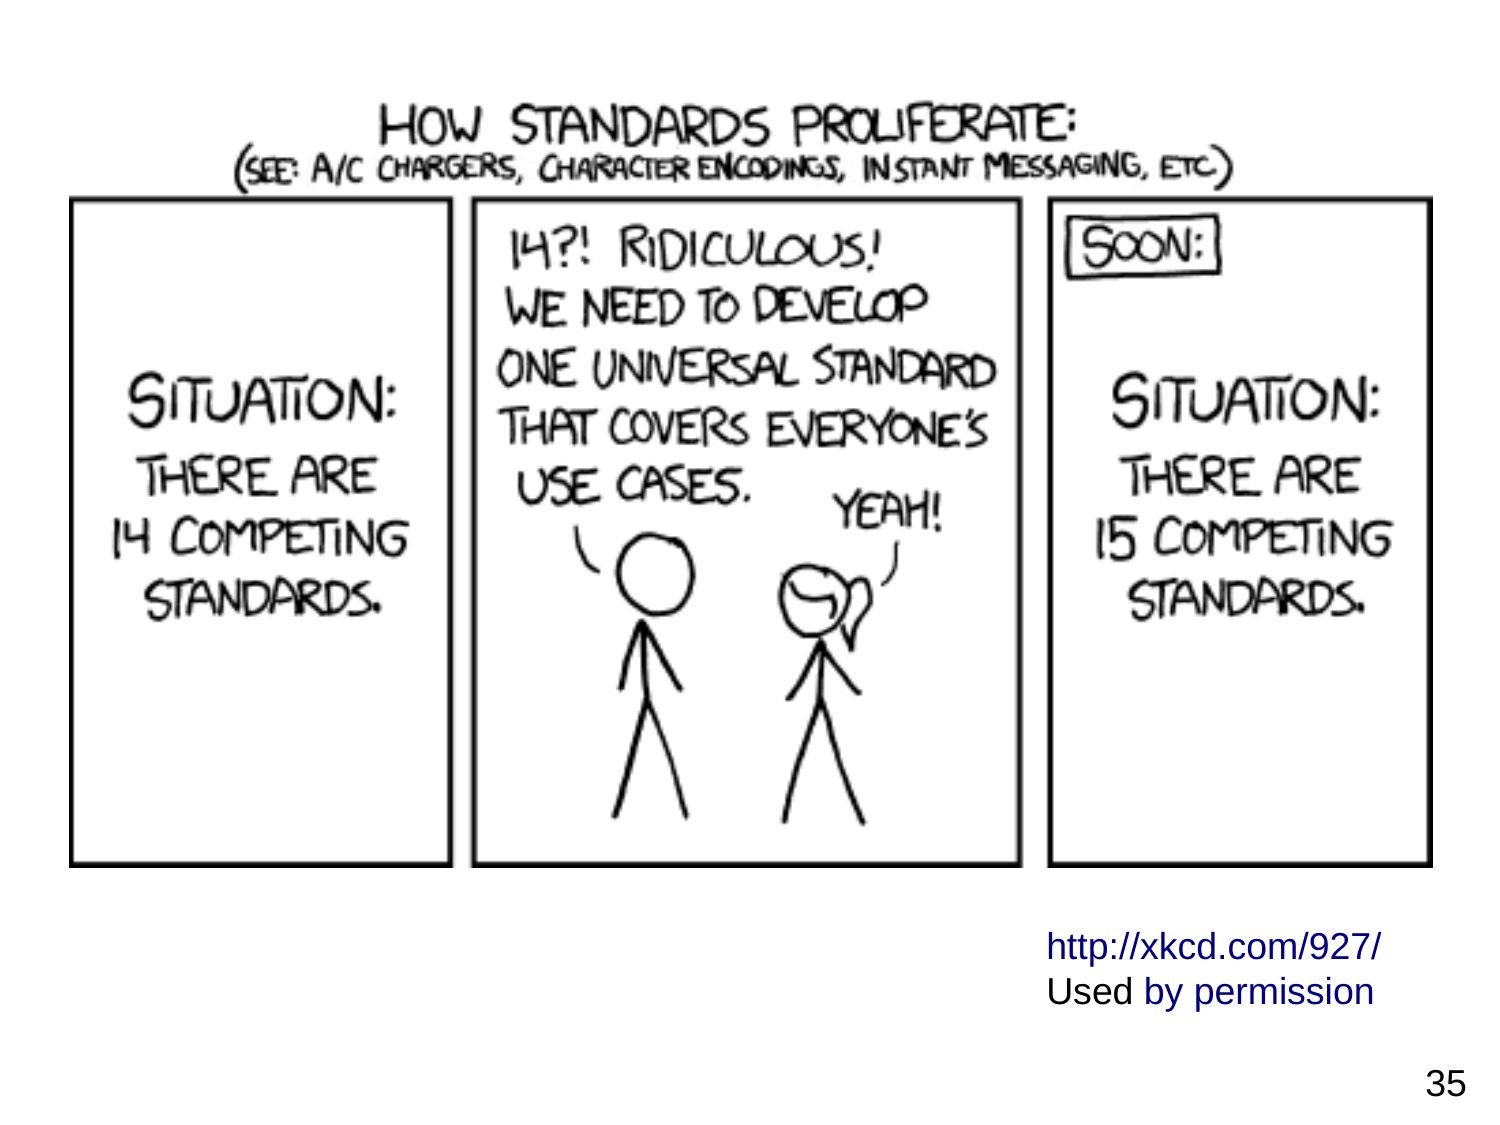

# How Standards Proliferate
http://xkcd.com/927/
Used by permission
35